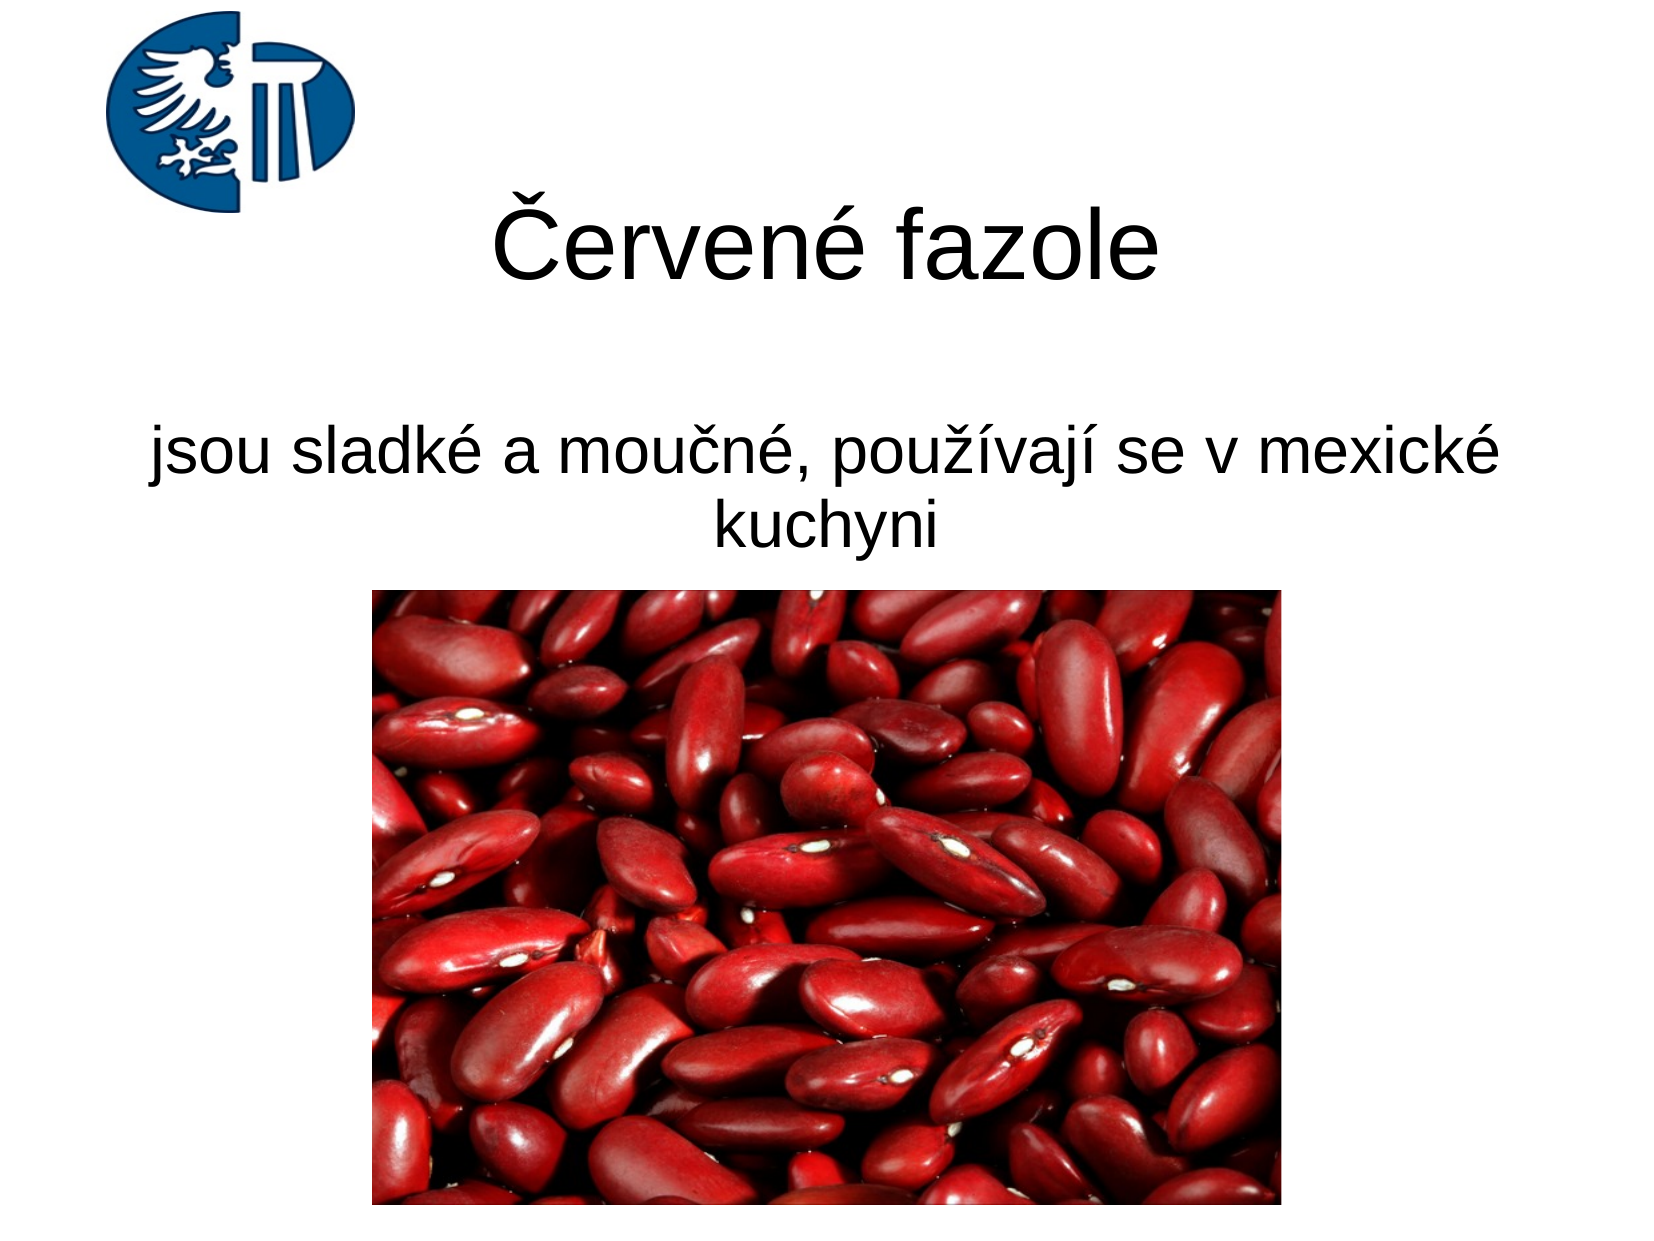

# Červené fazole jsou sladké a moučné, používají se v mexické kuchyni